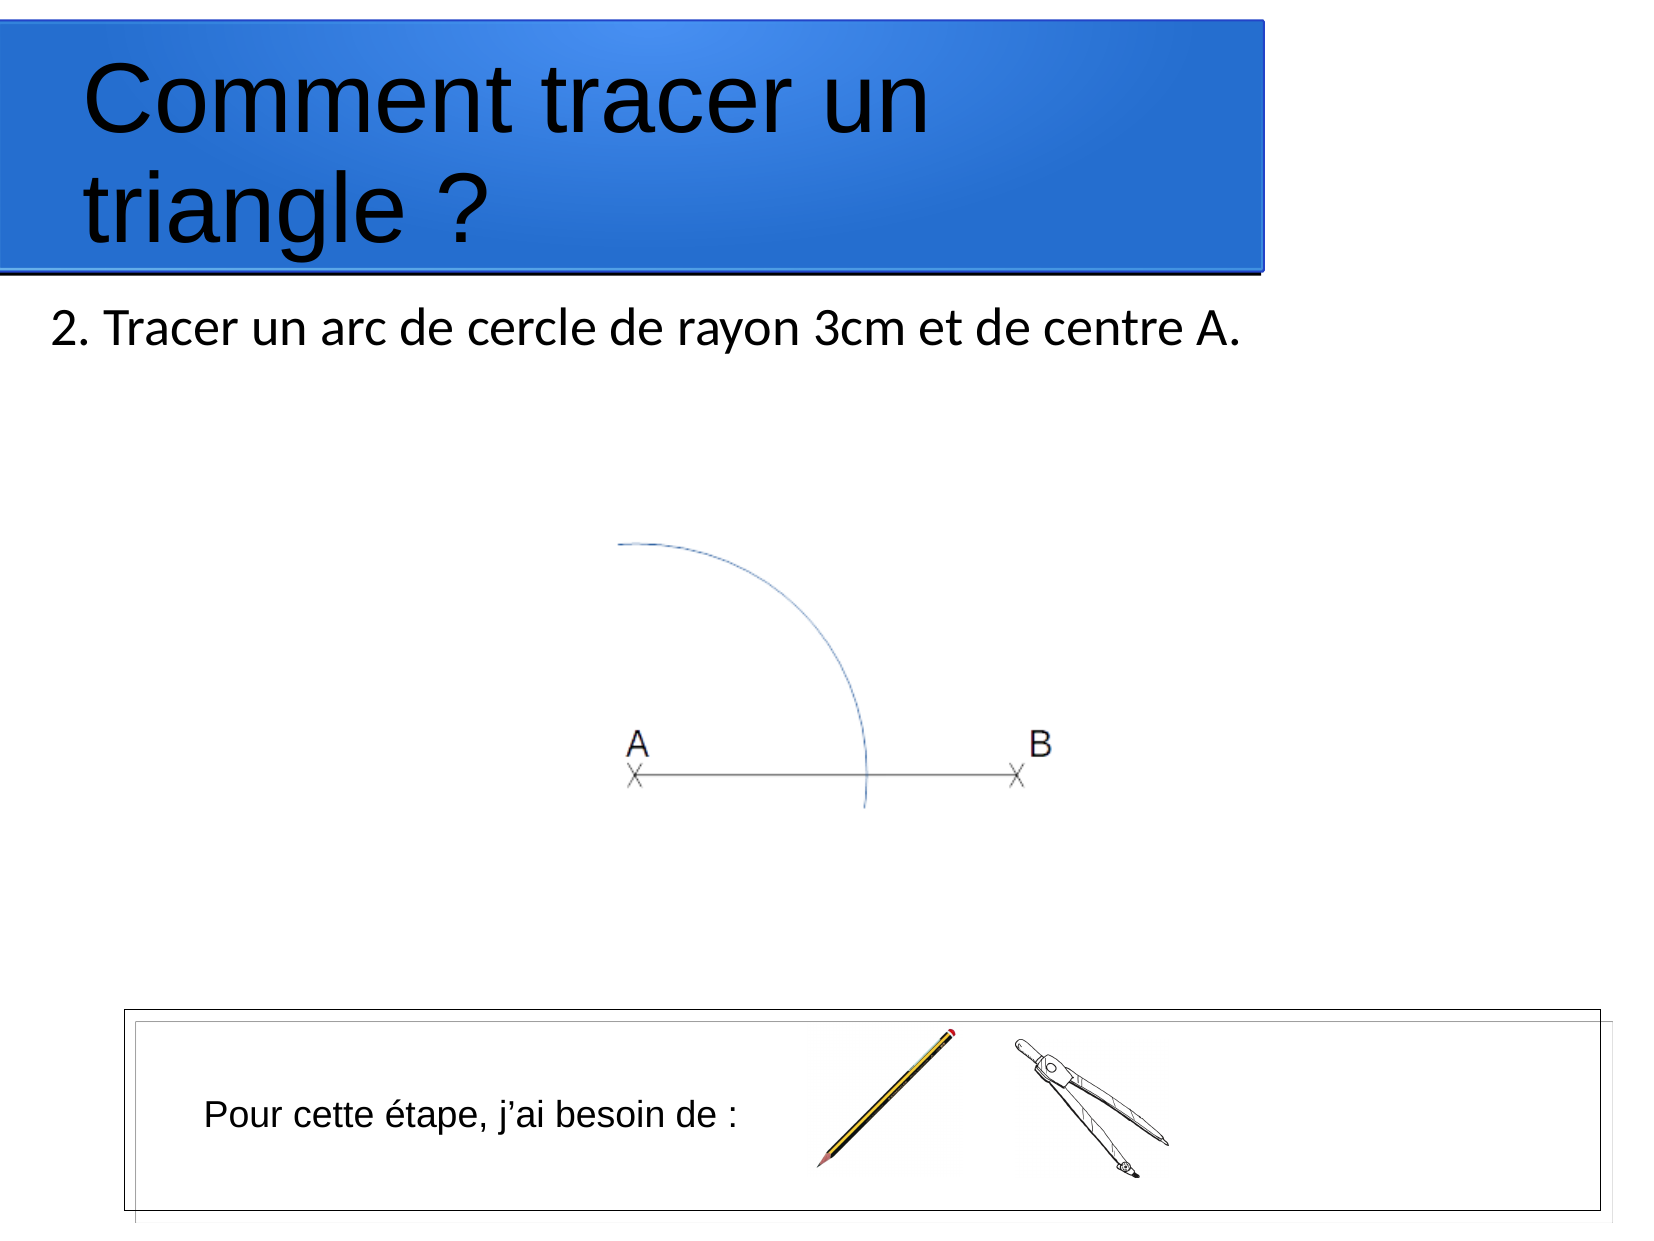

# Comment tracer un triangle ?
2. Tracer un arc de cercle de rayon 3cm et de centre A.
Pour cette étape, j’ai besoin de :